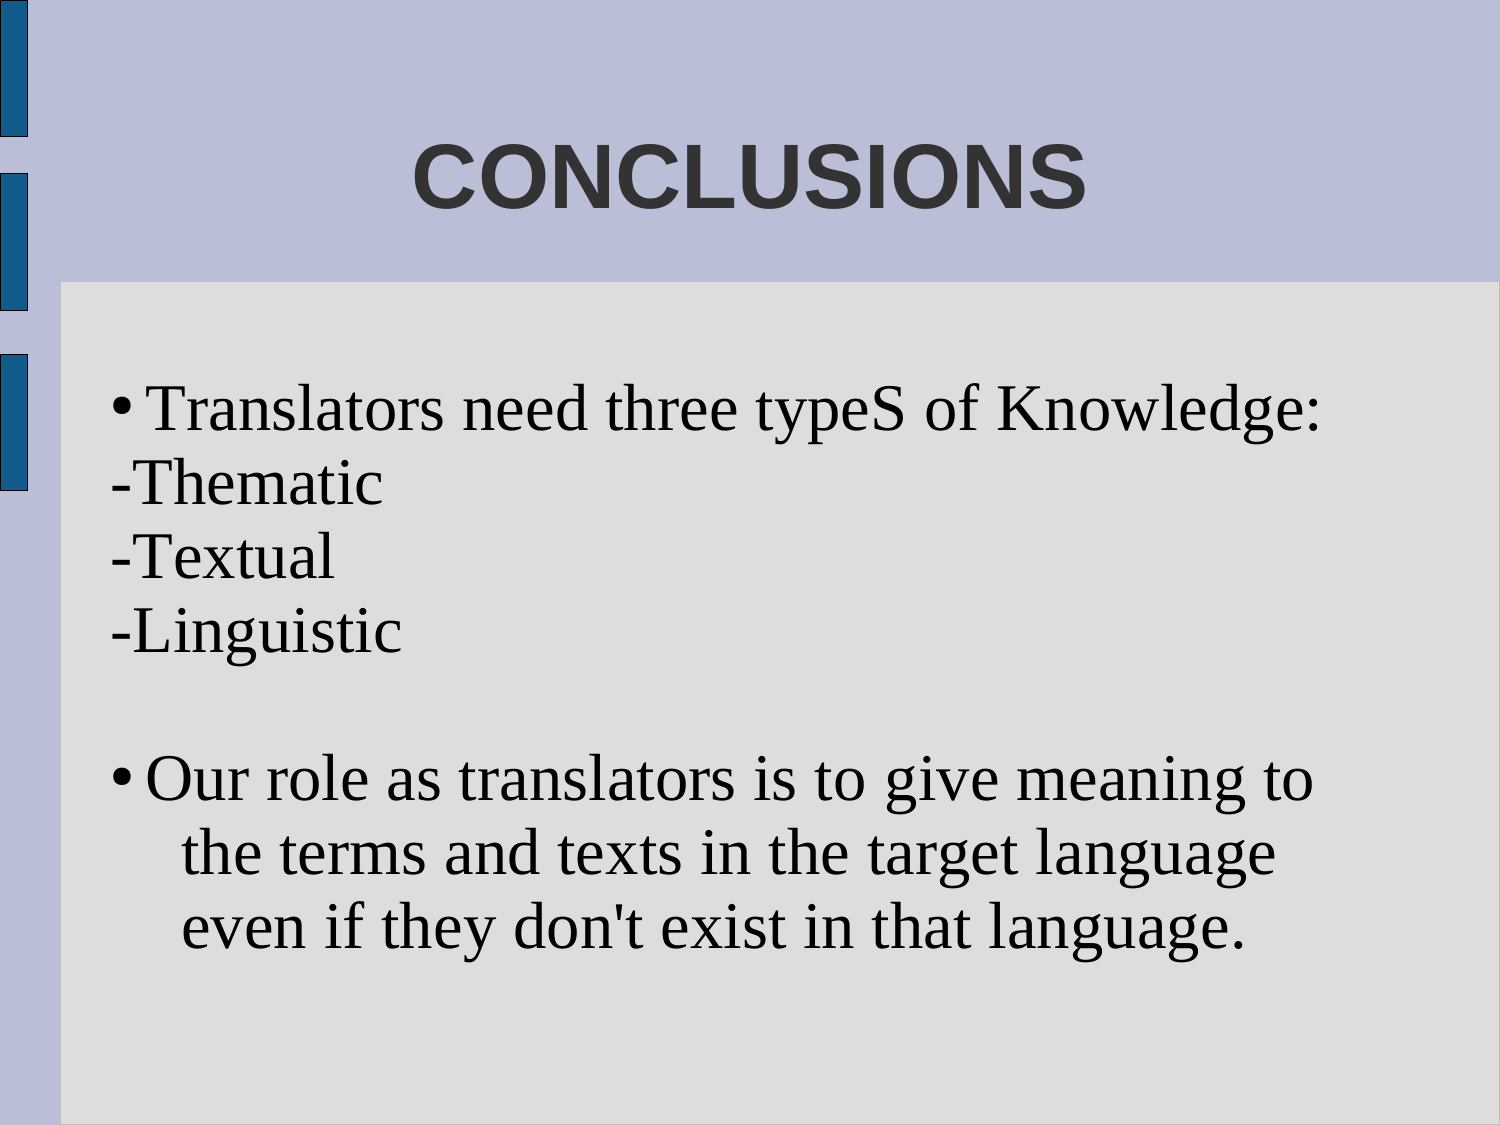

# CONCLUSIONS
Translators need three typeS of Knowledge:
-Thematic
-Textual
-Linguistic
Our role as translators is to give meaning to the terms and texts in the target language even if they don't exist in that language.